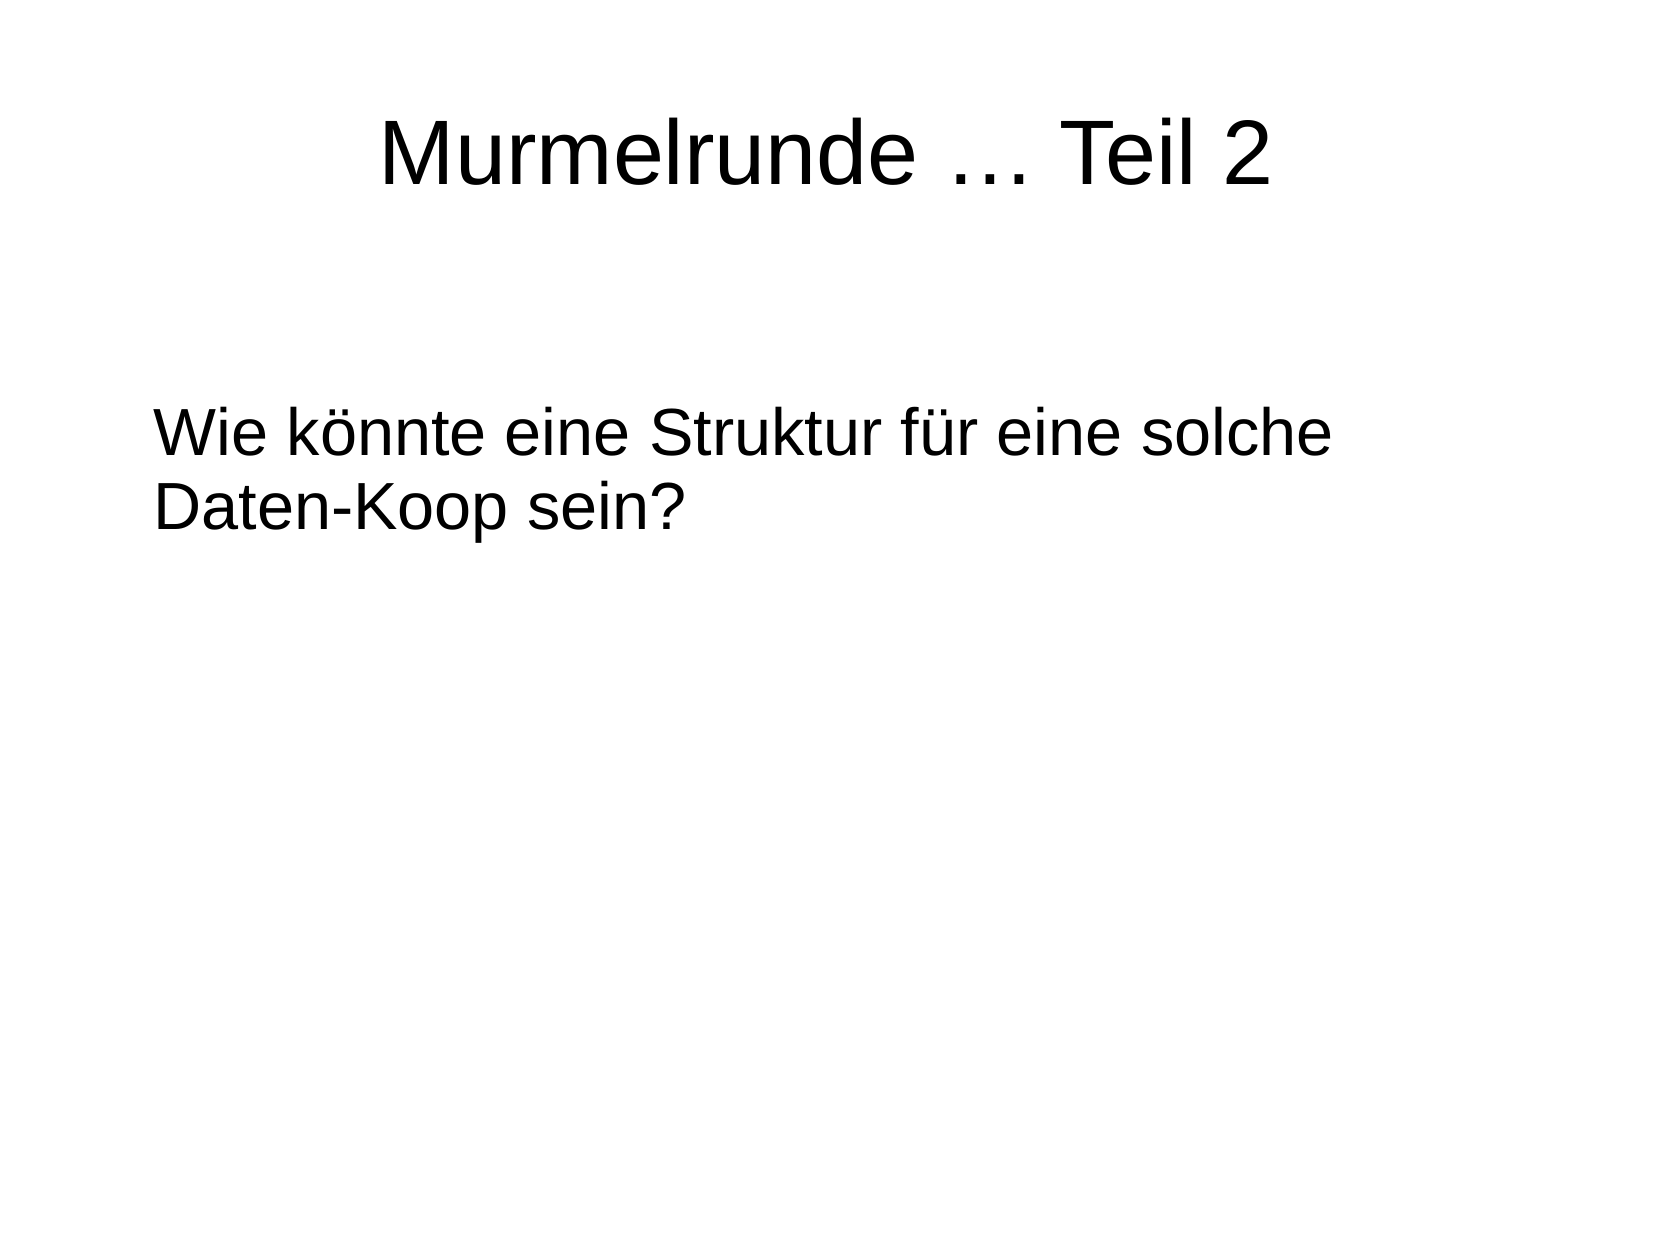

# Murmelrunde … Teil 2
Wie könnte eine Struktur für eine solche Daten-Koop sein?